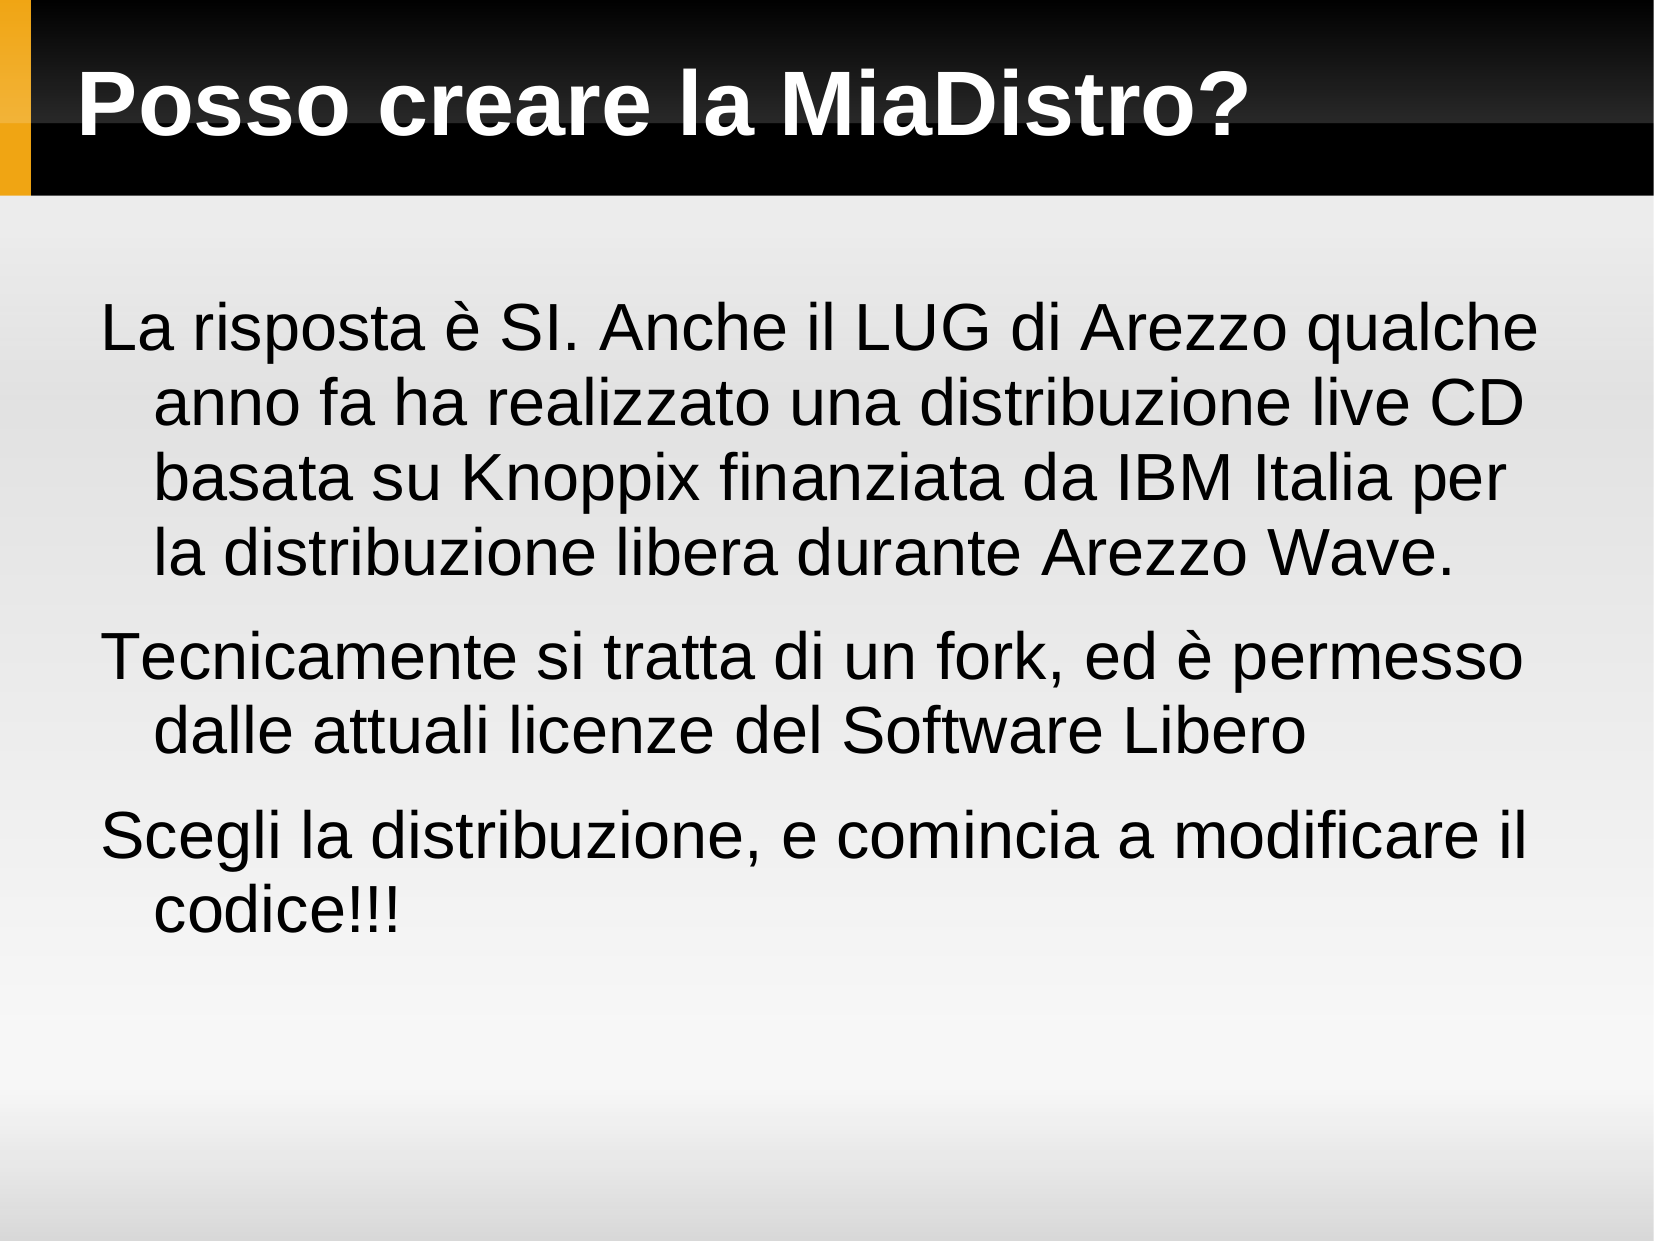

# Posso creare la MiaDistro?
La risposta è SI. Anche il LUG di Arezzo qualche anno fa ha realizzato una distribuzione live CD basata su Knoppix finanziata da IBM Italia per la distribuzione libera durante Arezzo Wave.
Tecnicamente si tratta di un fork, ed è permesso dalle attuali licenze del Software Libero
Scegli la distribuzione, e comincia a modificare il codice!!!